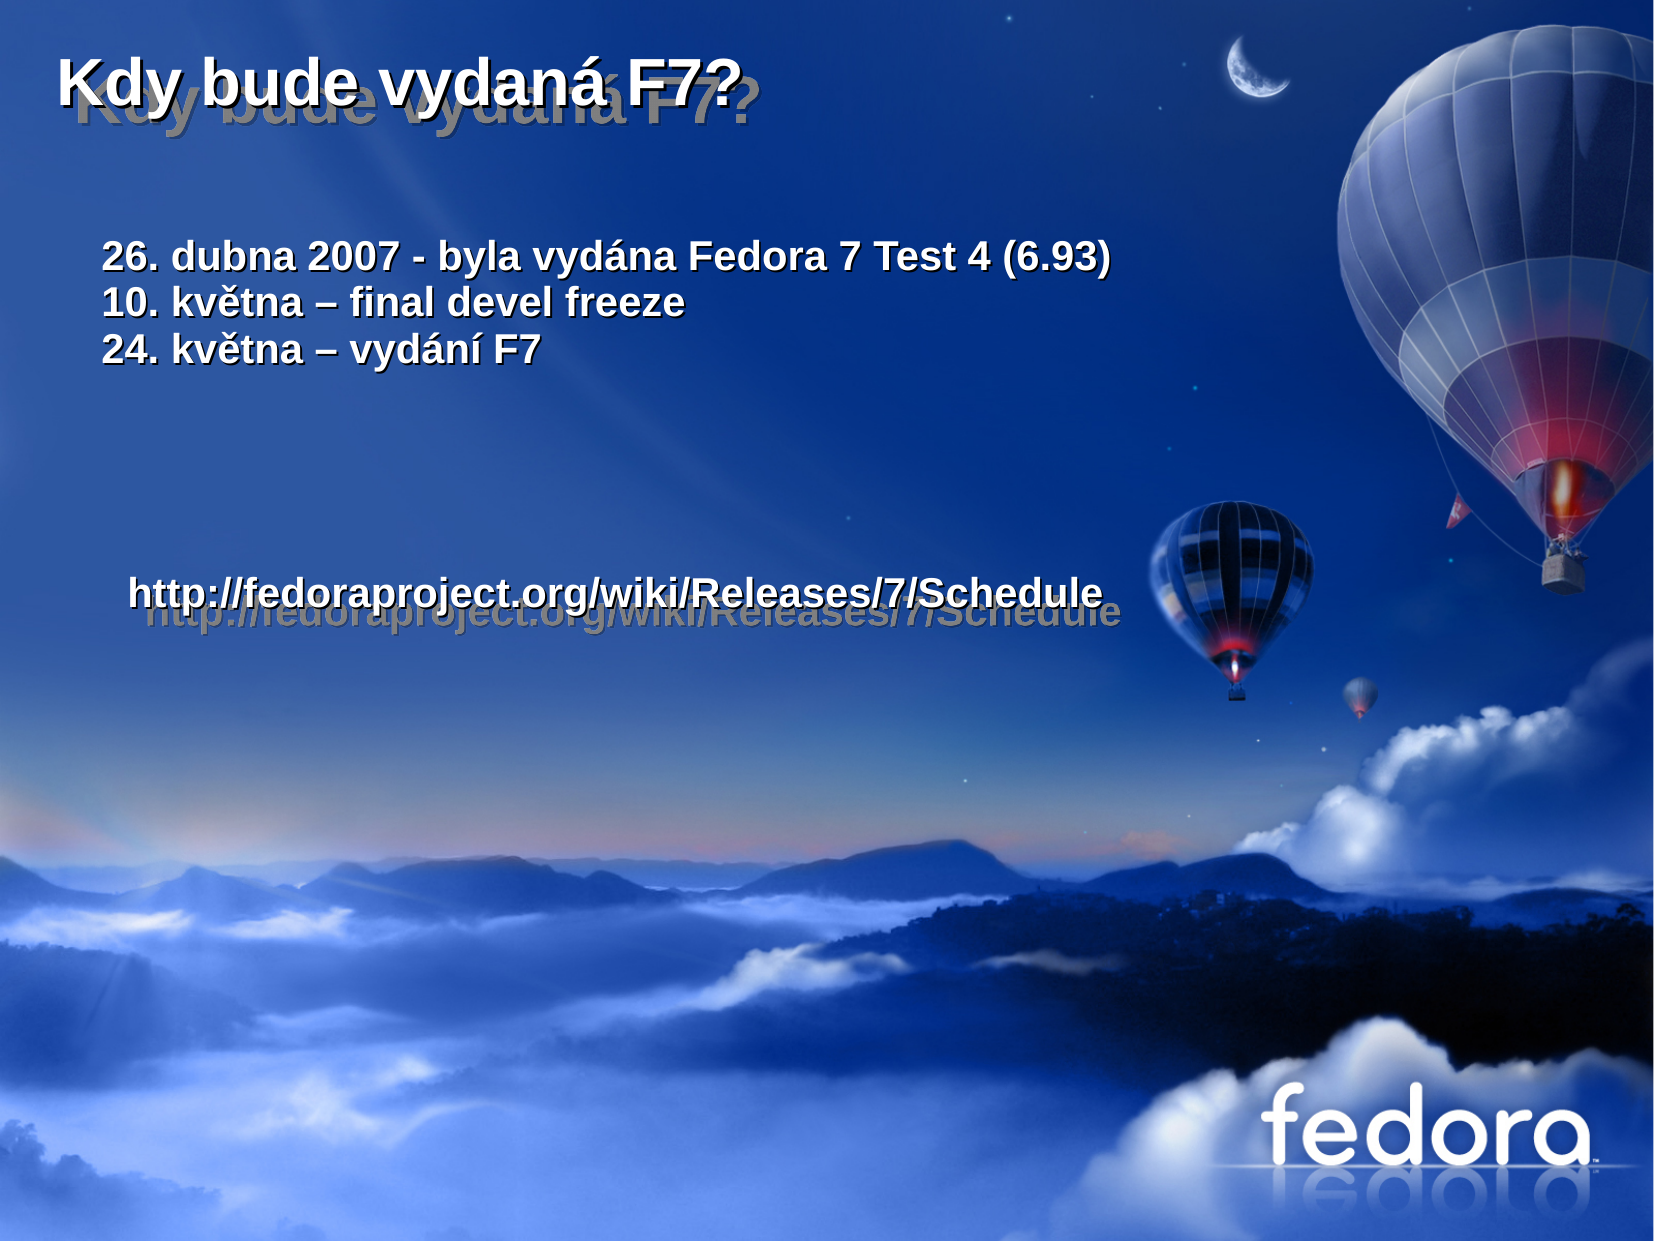

Kdy bude vydaná F7?
 26. dubna 2007 - byla vydána Fedora 7 Test 4 (6.93)
 10. května – final devel freeze
 24. května – vydání F7
http://fedoraproject.org/wiki/Releases/7/Schedule